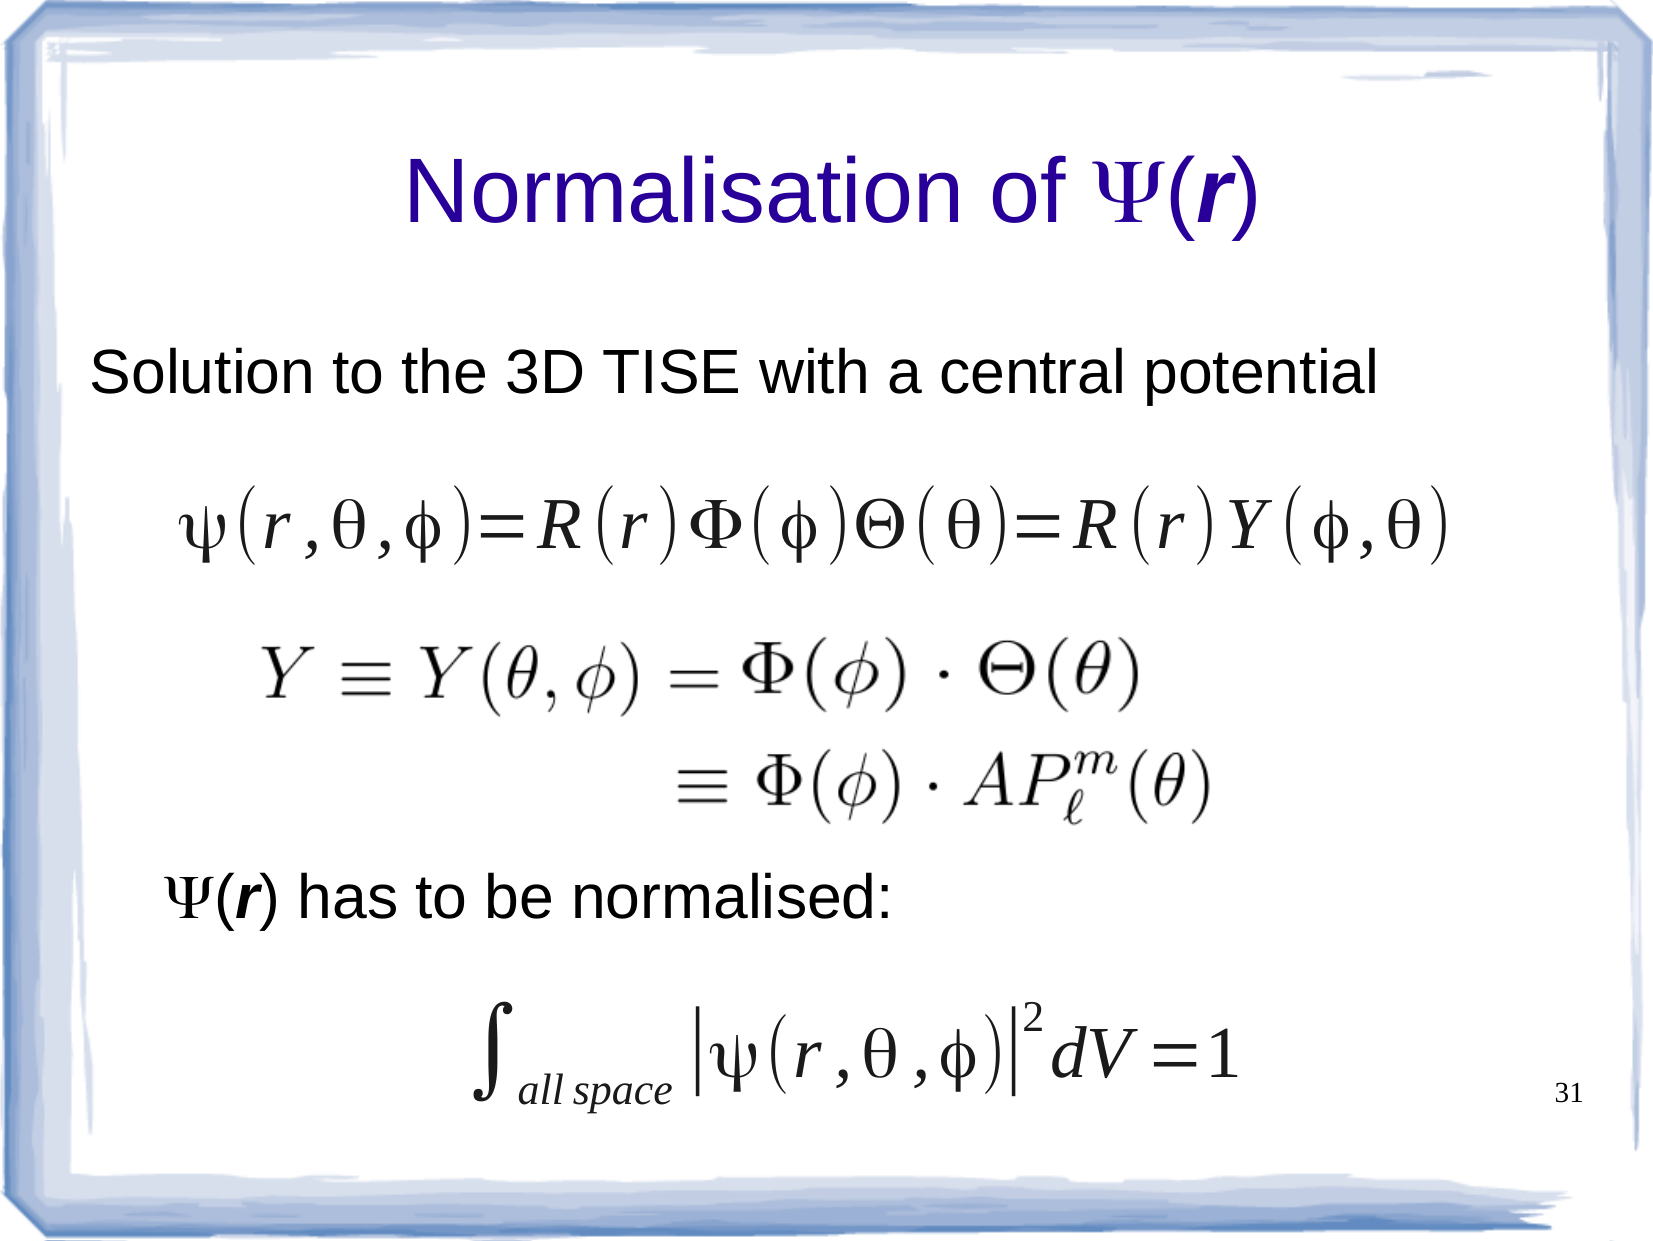

# Normalisation of Y(r)
Solution to the 3D TISE with a central potential
Y(r) has to be normalised:
31